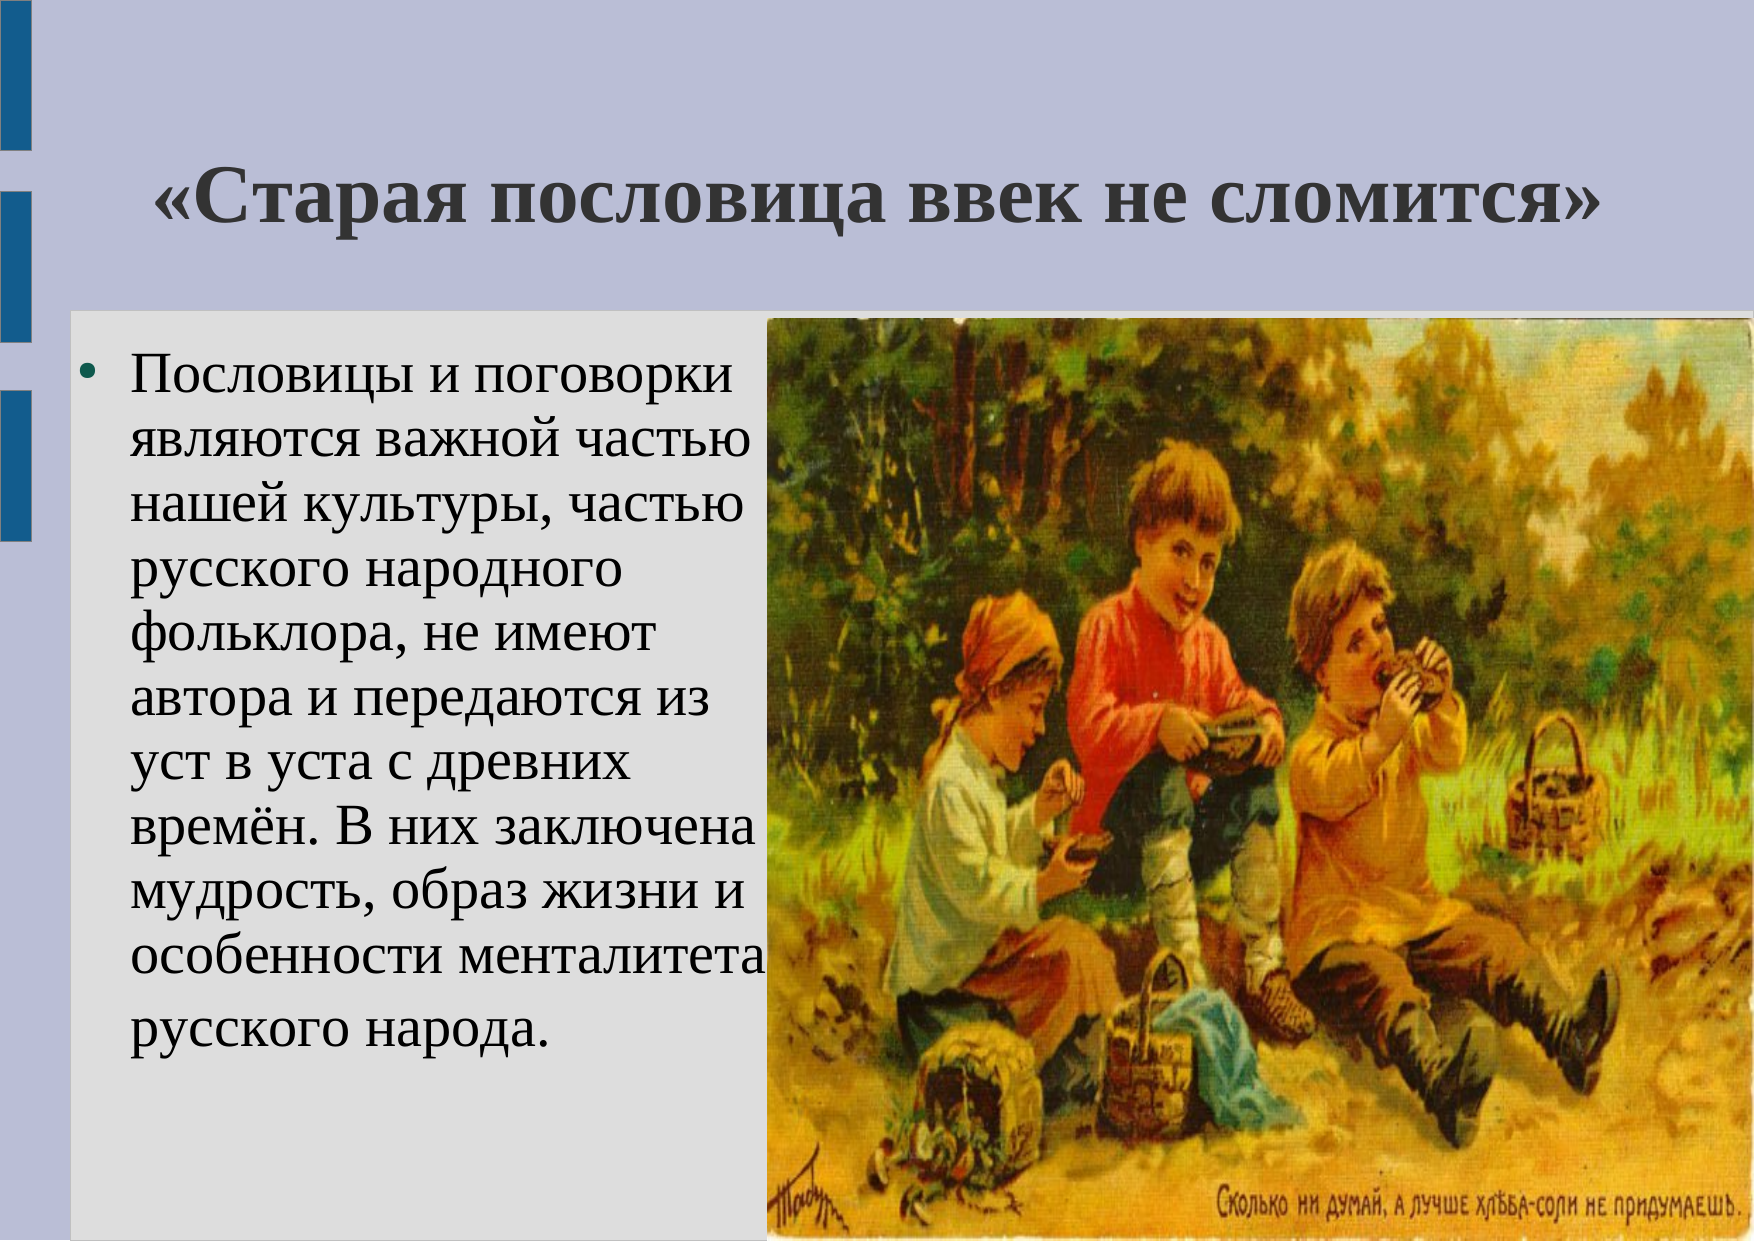

# «Старая пословица ввек не сломится»
Пословицы и поговорки являются важной частью нашей культуры, частью русского народного фольклора, не имеют автора и передаются из уст в уста с древних времён. В них заключена мудрость, образ жизни и особенности менталитета русского народа.